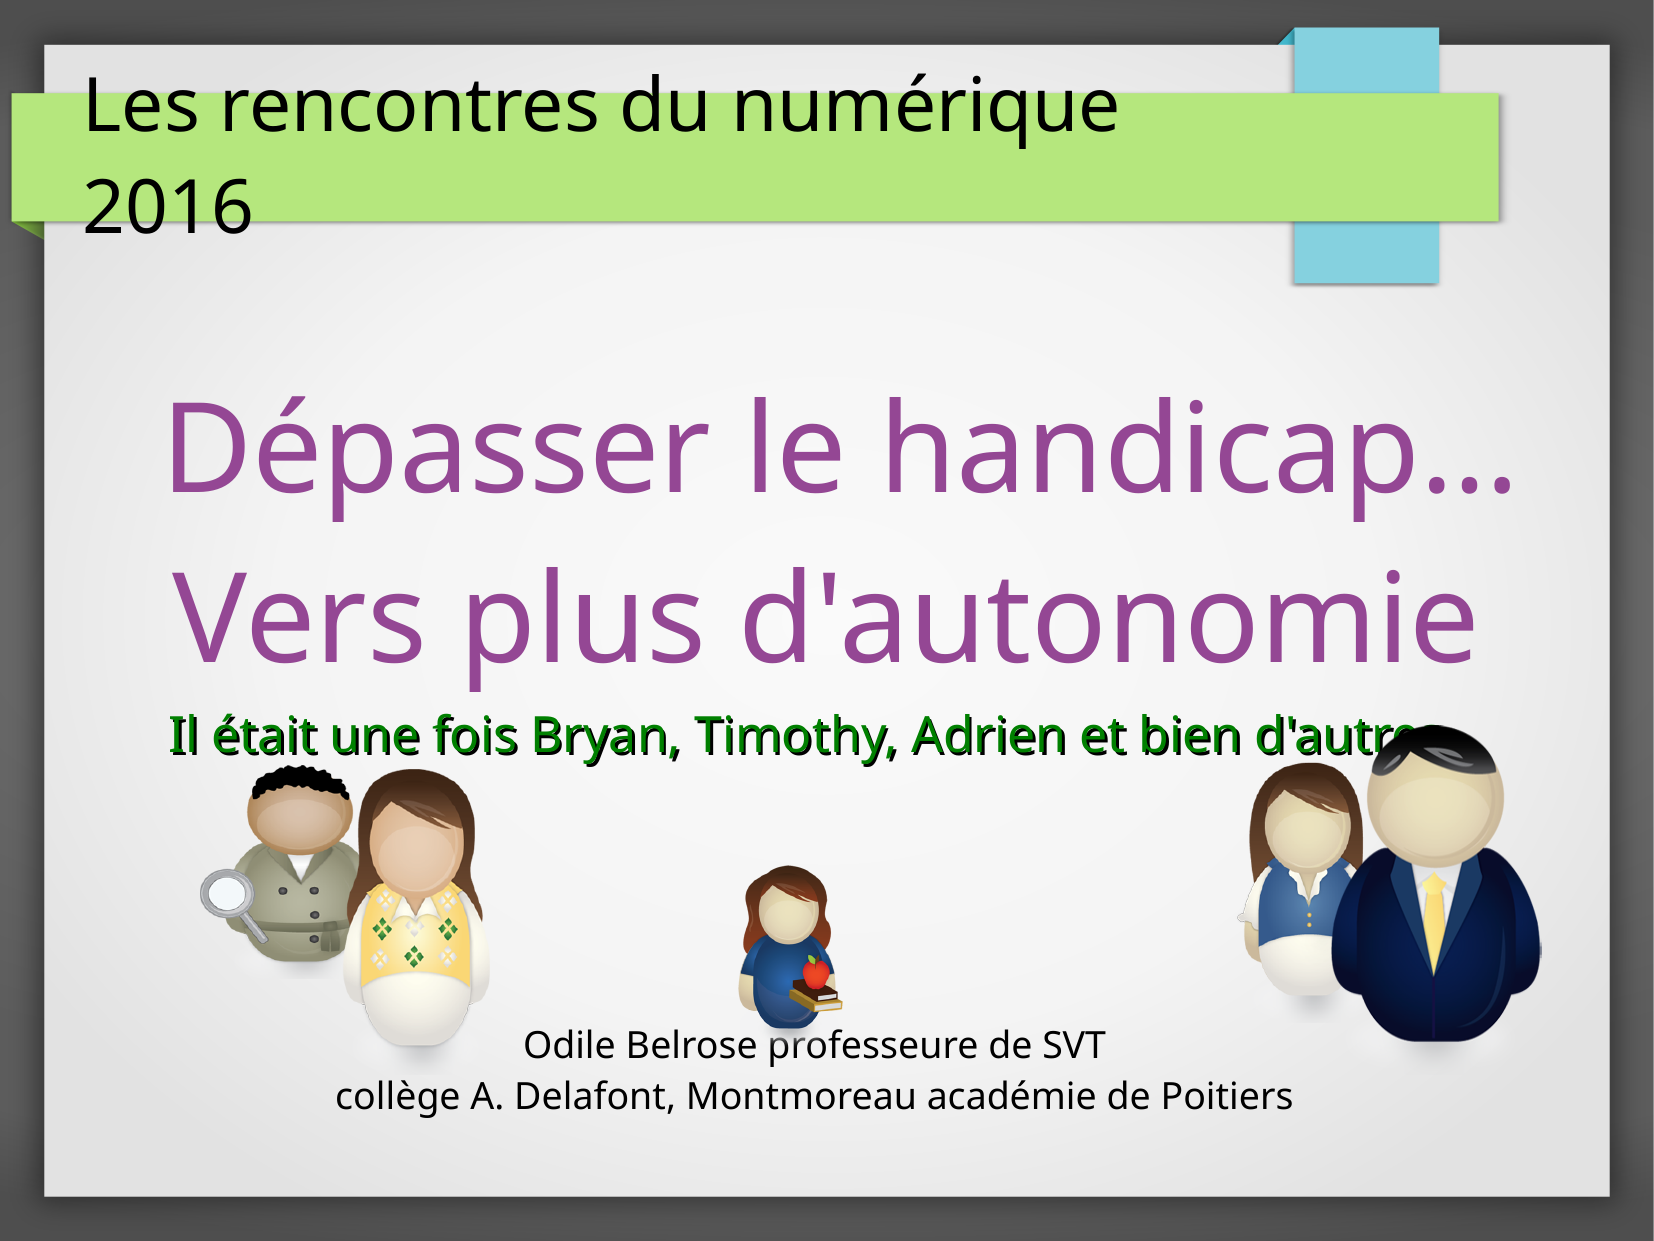

# Les rencontres du numérique 2016
 Dépasser le handicap…
Vers plus d'autonomie
Il était une fois Bryan, Timothy, Adrien et bien d'autres...
Odile Belrose professeure de SVT
collège A. Delafont, Montmoreau académie de Poitiers